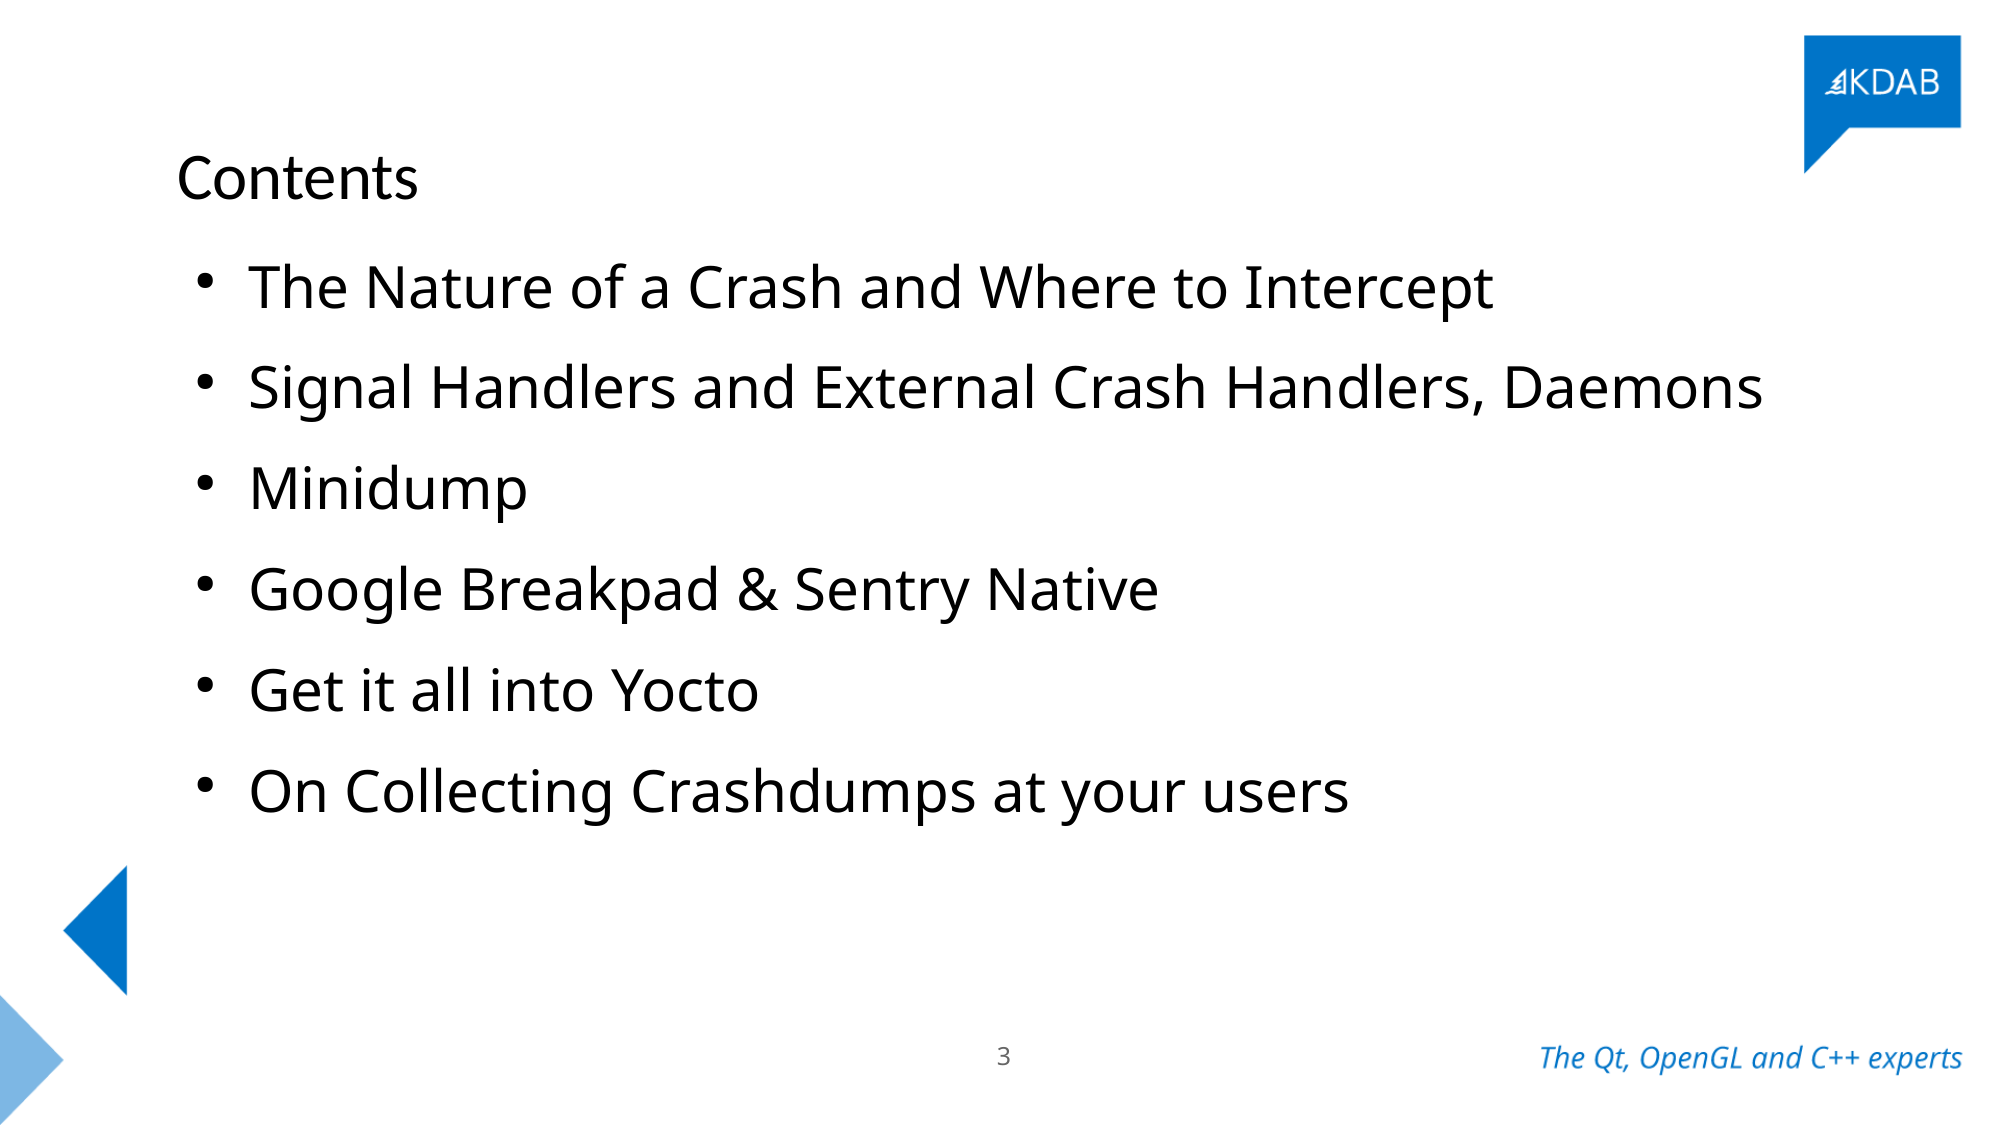

# Contents
The Nature of a Crash and Where to Intercept
Signal Handlers and External Crash Handlers, Daemons
Minidump
Google Breakpad & Sentry Native
Get it all into Yocto
On Collecting Crashdumps at your users